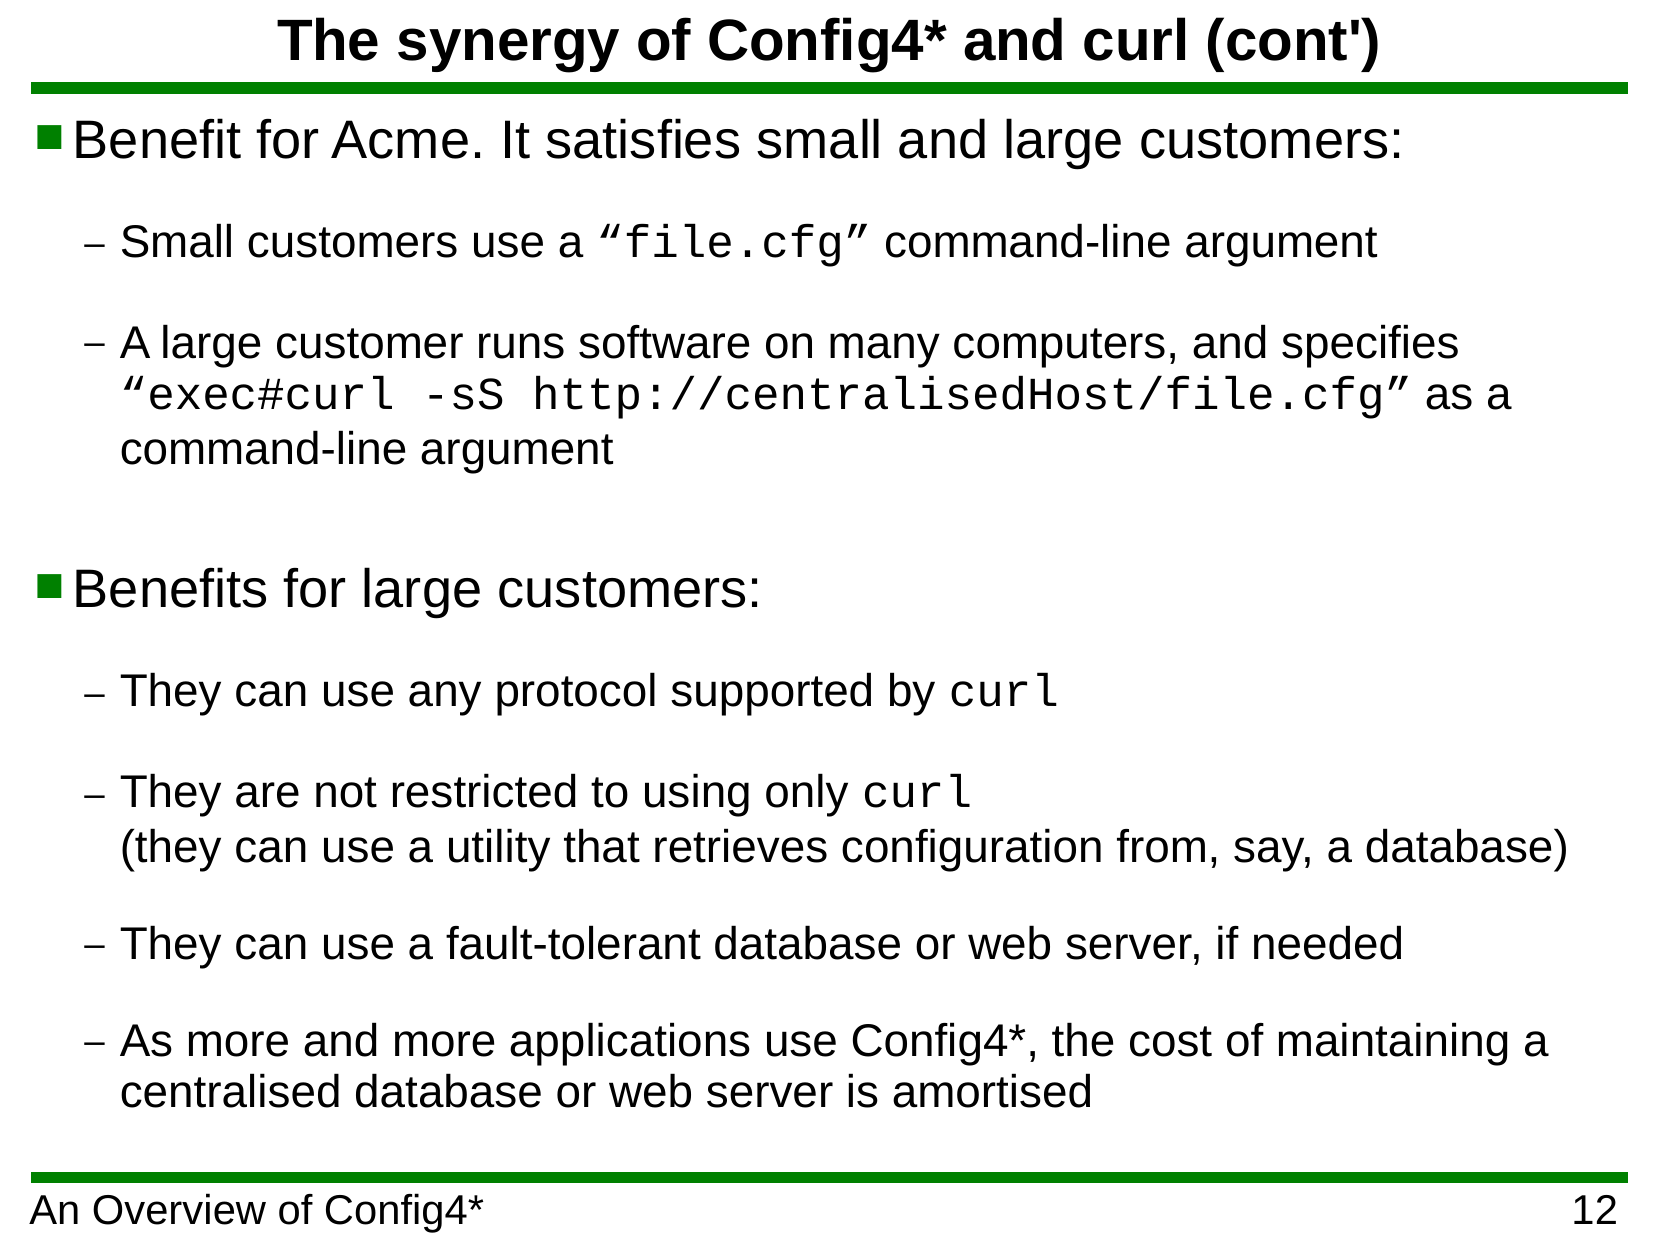

# The synergy of Config4* and curl (cont')
Benefit for Acme. It satisfies small and large customers:
Small customers use a “file.cfg” command-line argument
A large customer runs software on many computers, and specifies “exec#curl -sS http://centralisedHost/file.cfg” as a command-line argument
Benefits for large customers:
They can use any protocol supported by curl
They are not restricted to using only curl
(they can use a utility that retrieves configuration from, say, a database)
They can use a fault-tolerant database or web server, if needed
As more and more applications use Config4*, the cost of maintaining a centralised database or web server is amortised
An Overview of Config4*
12